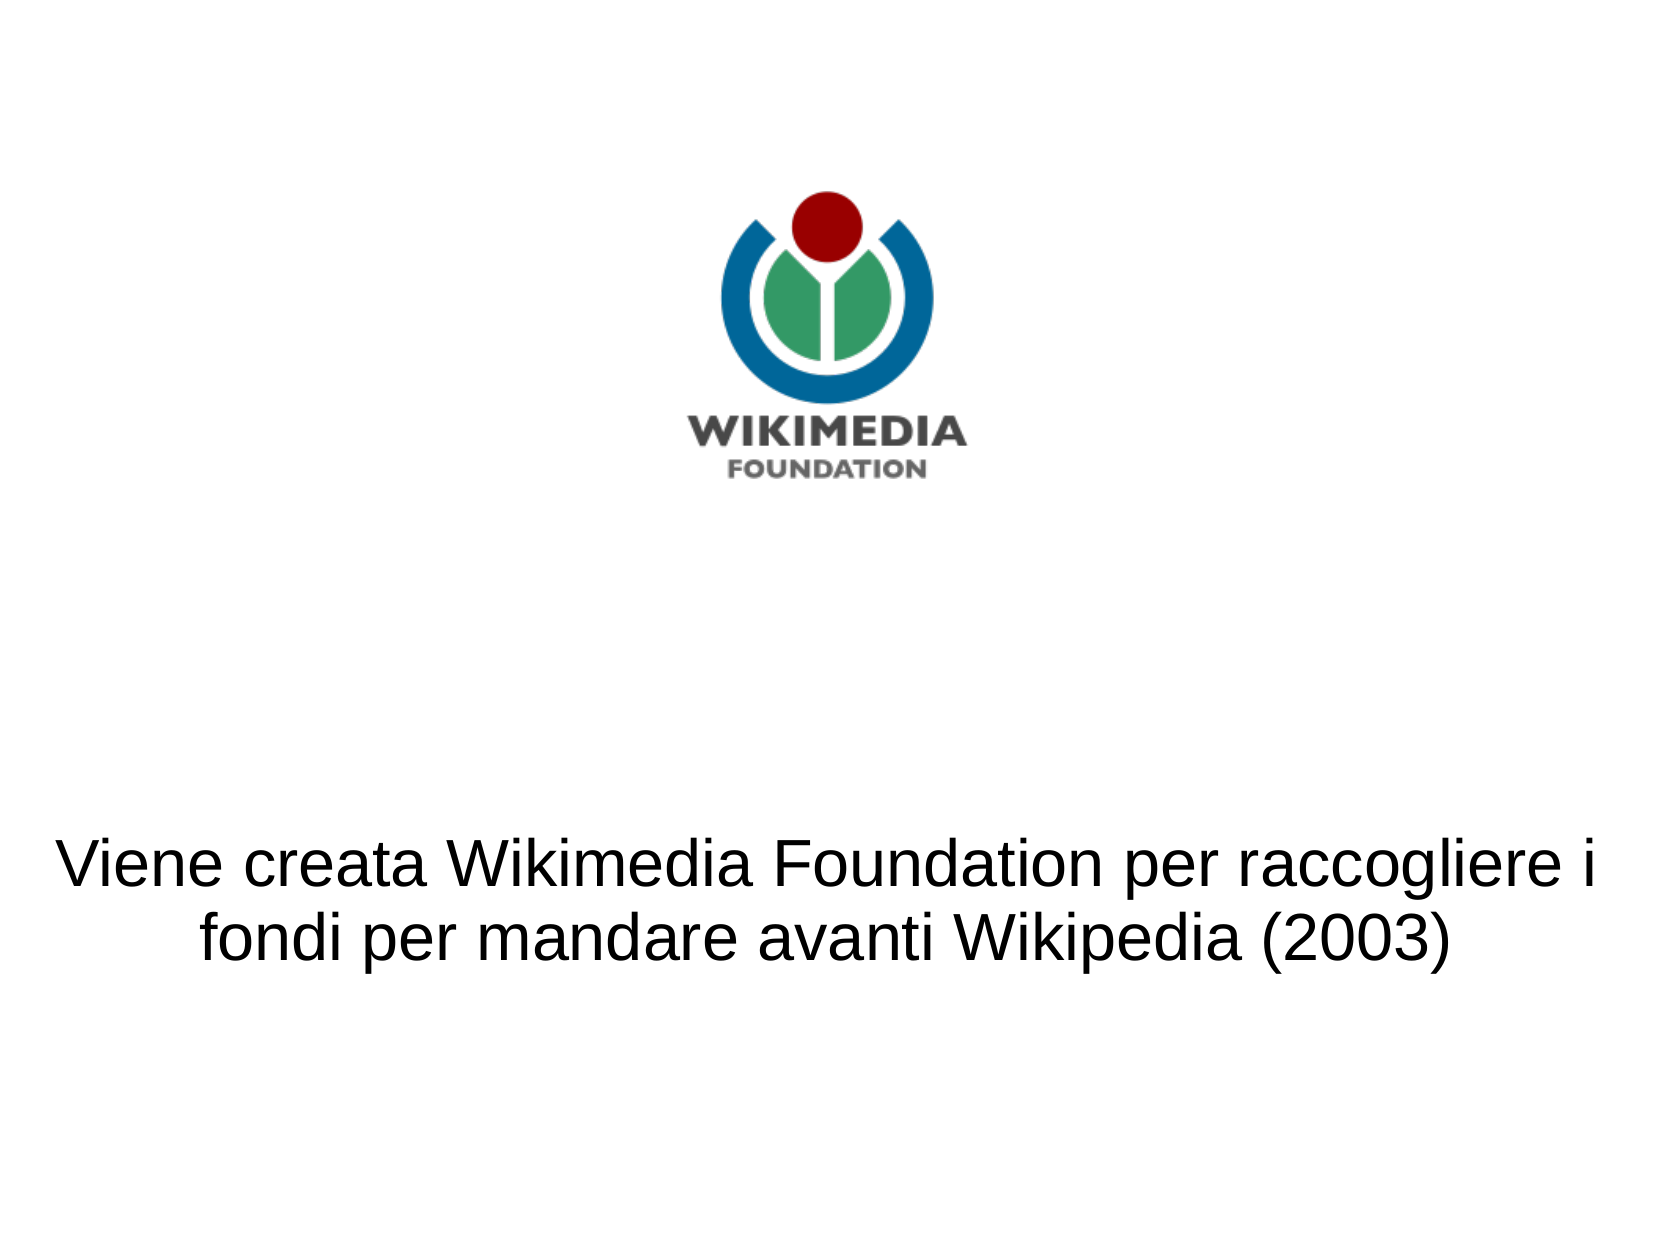

Viene creata Wikimedia Foundation per raccogliere i fondi per mandare avanti Wikipedia (2003)